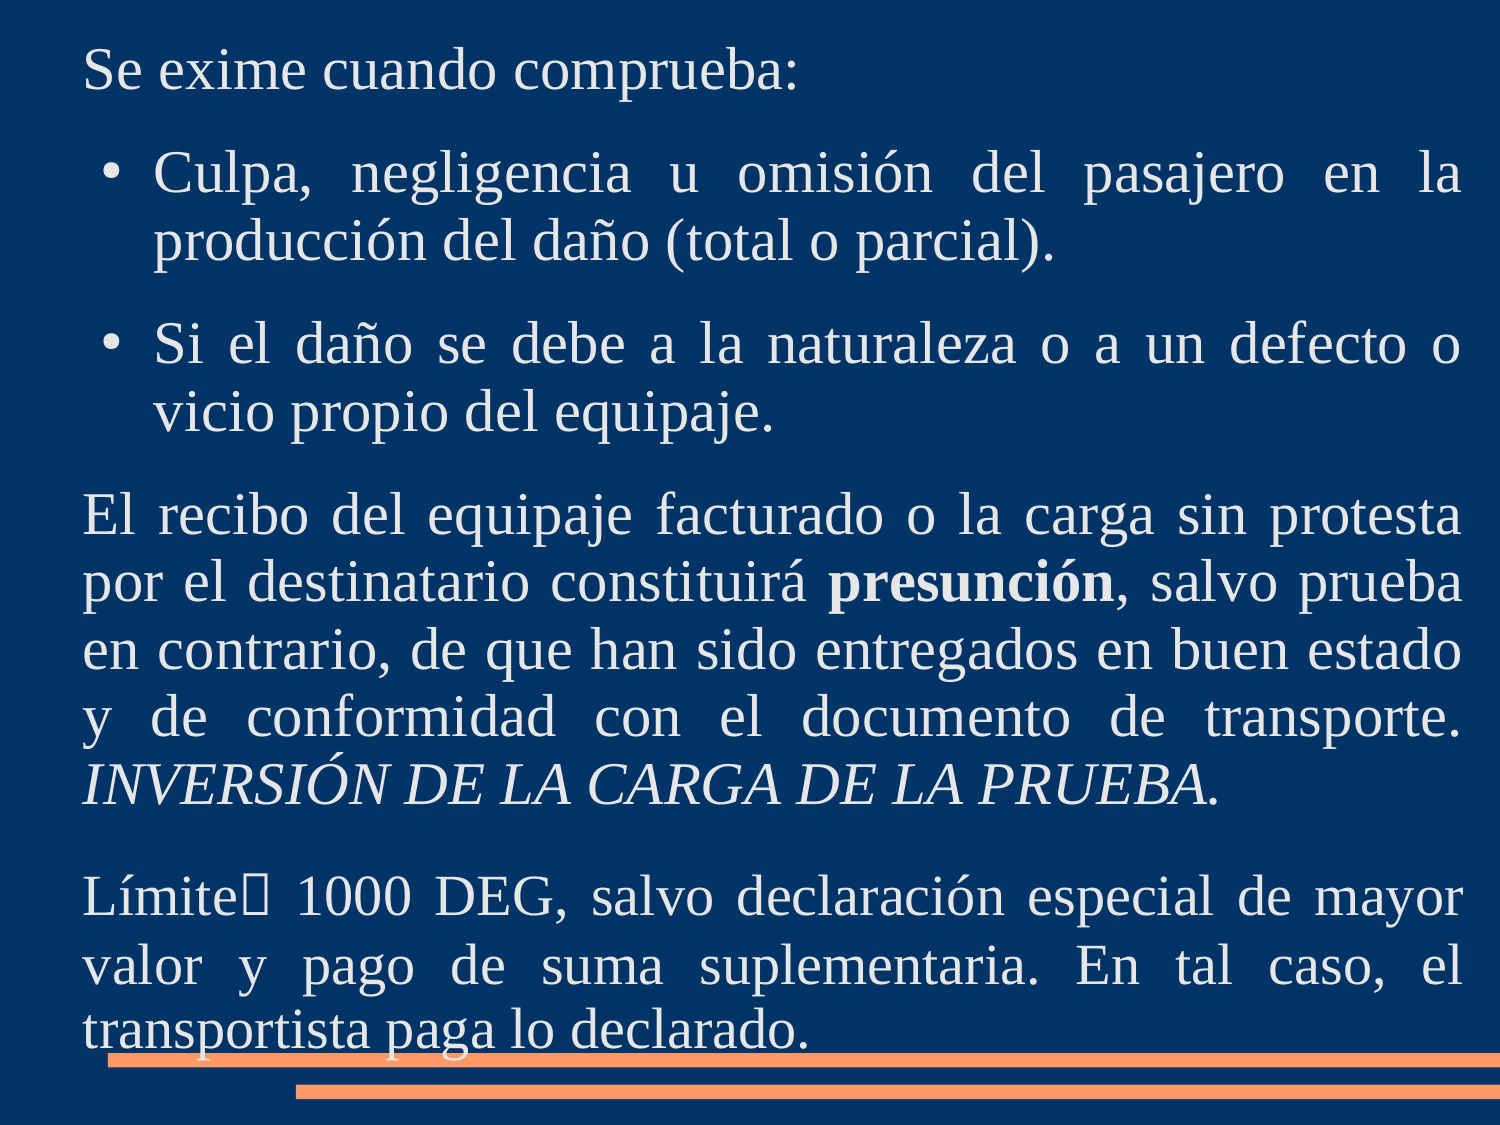

# Se exime cuando comprueba:
Culpa, negligencia u omisión del pasajero en la producción del daño (total o parcial).
Si el daño se debe a la naturaleza o a un defecto o vicio propio del equipaje.
El recibo del equipaje facturado o la carga sin protesta por el destinatario constituirá presunción, salvo prueba en contrario, de que han sido entregados en buen estado y de conformidad con el documento de transporte. INVERSIÓN DE LA CARGA DE LA PRUEBA.
Límite 1000 DEG, salvo declaración especial de mayor valor y pago de suma suplementaria. En tal caso, el transportista paga lo declarado.